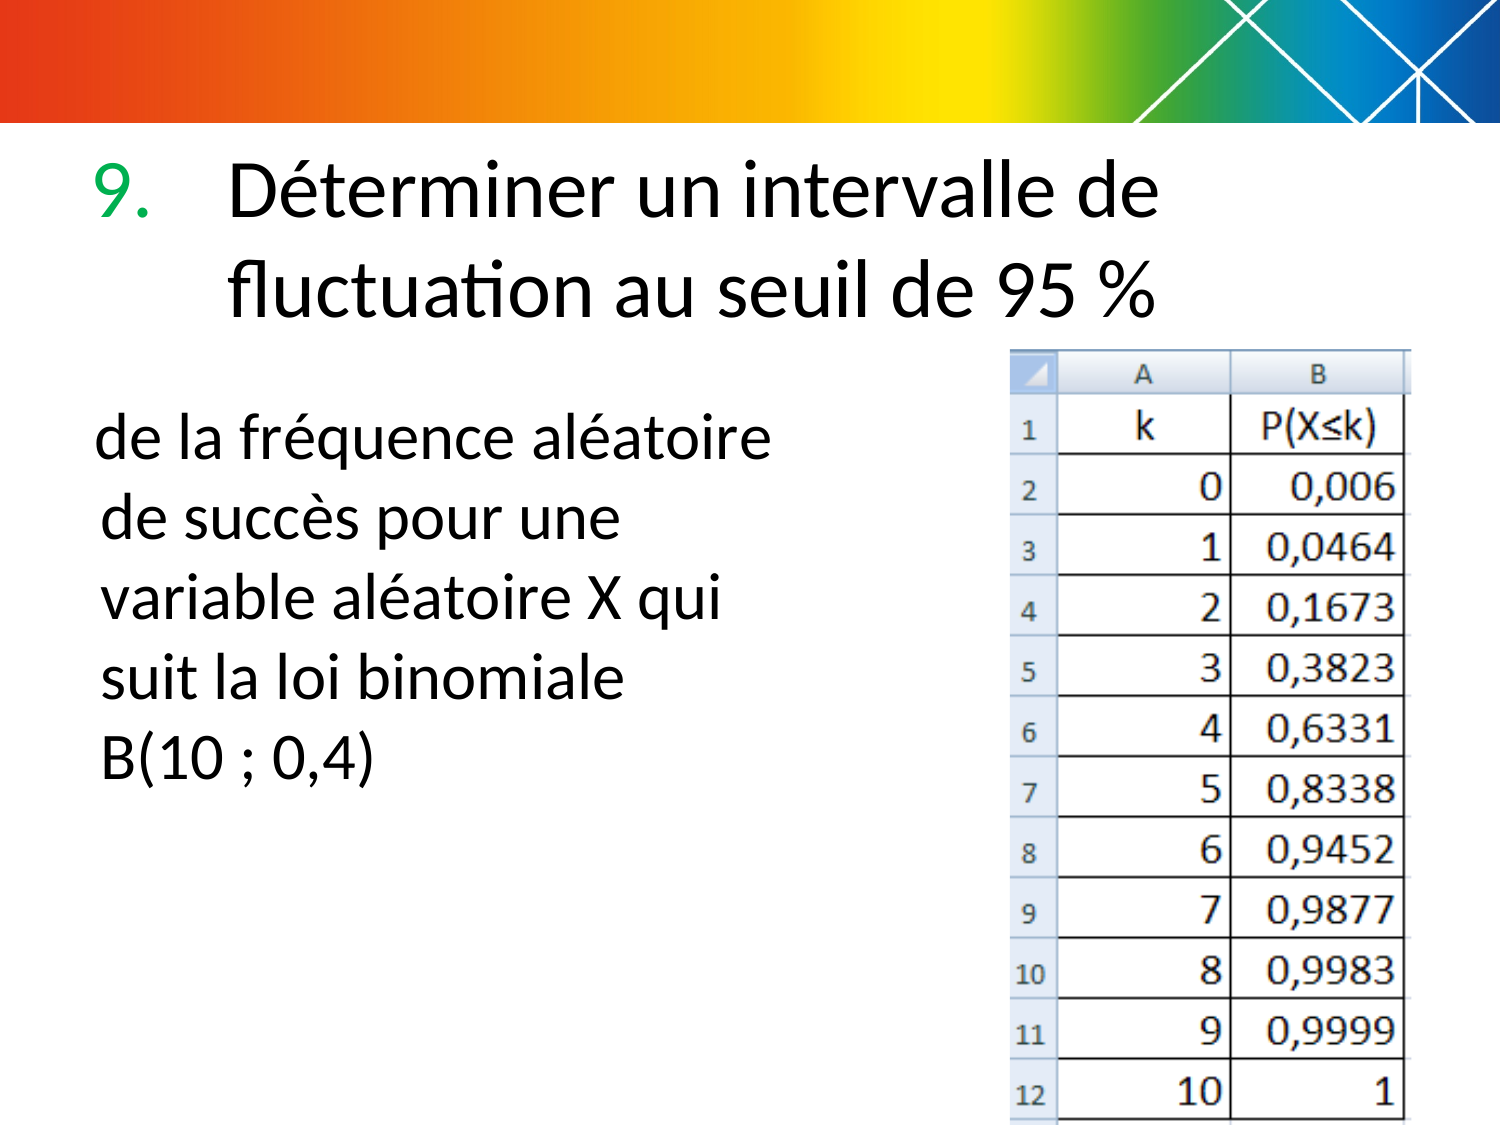

# Déterminer un intervalle de fluctuation au seuil de 95 %
 de la fréquence aléatoire de succès pour une variable aléatoire X qui suit la loi binomiale
B(10 ; 0,4)